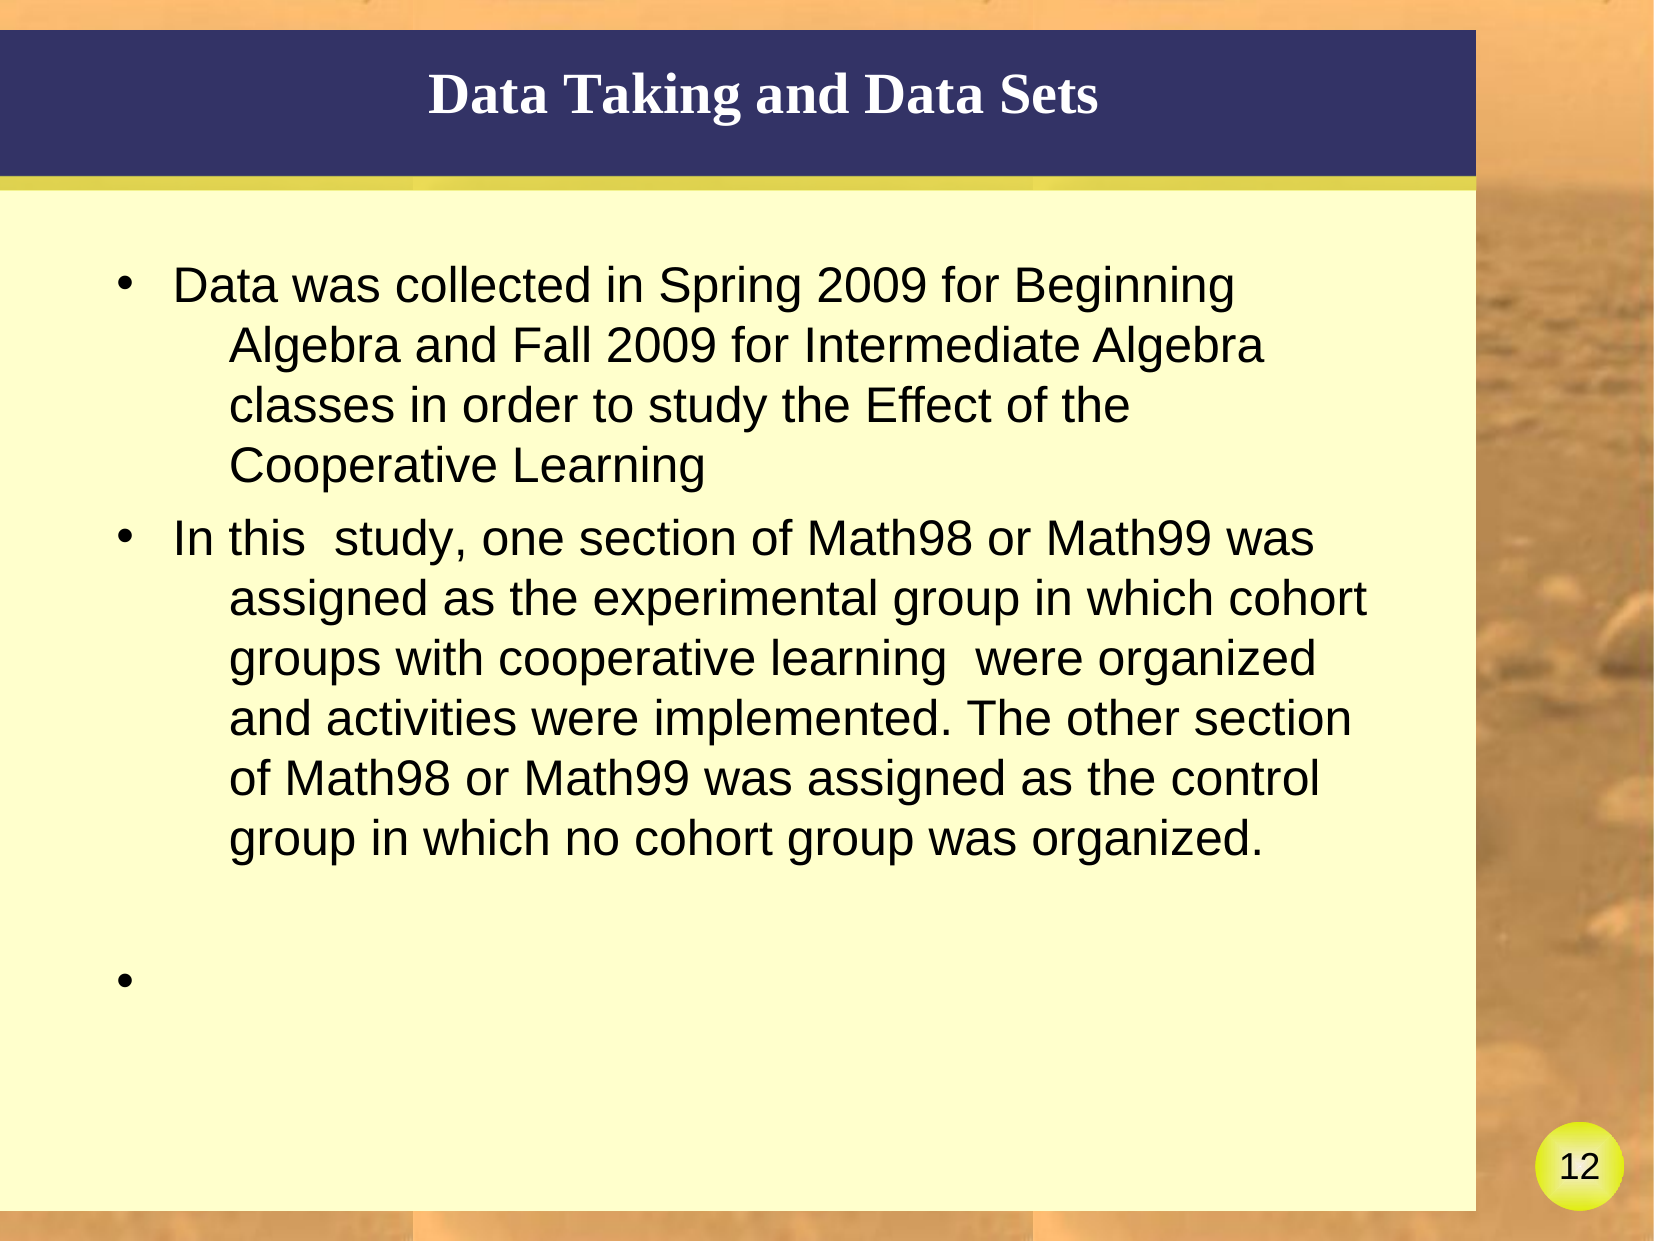

Data Taking and Data Sets
Data was collected in Spring 2009 for Beginning Algebra and Fall 2009 for Intermediate Algebra classes in order to study the Effect of the Cooperative Learning
In this study, one section of Math98 or Math99 was assigned as the experimental group in which cohort groups with cooperative learning were organized and activities were implemented. The other section of Math98 or Math99 was assigned as the control group in which no cohort group was organized.